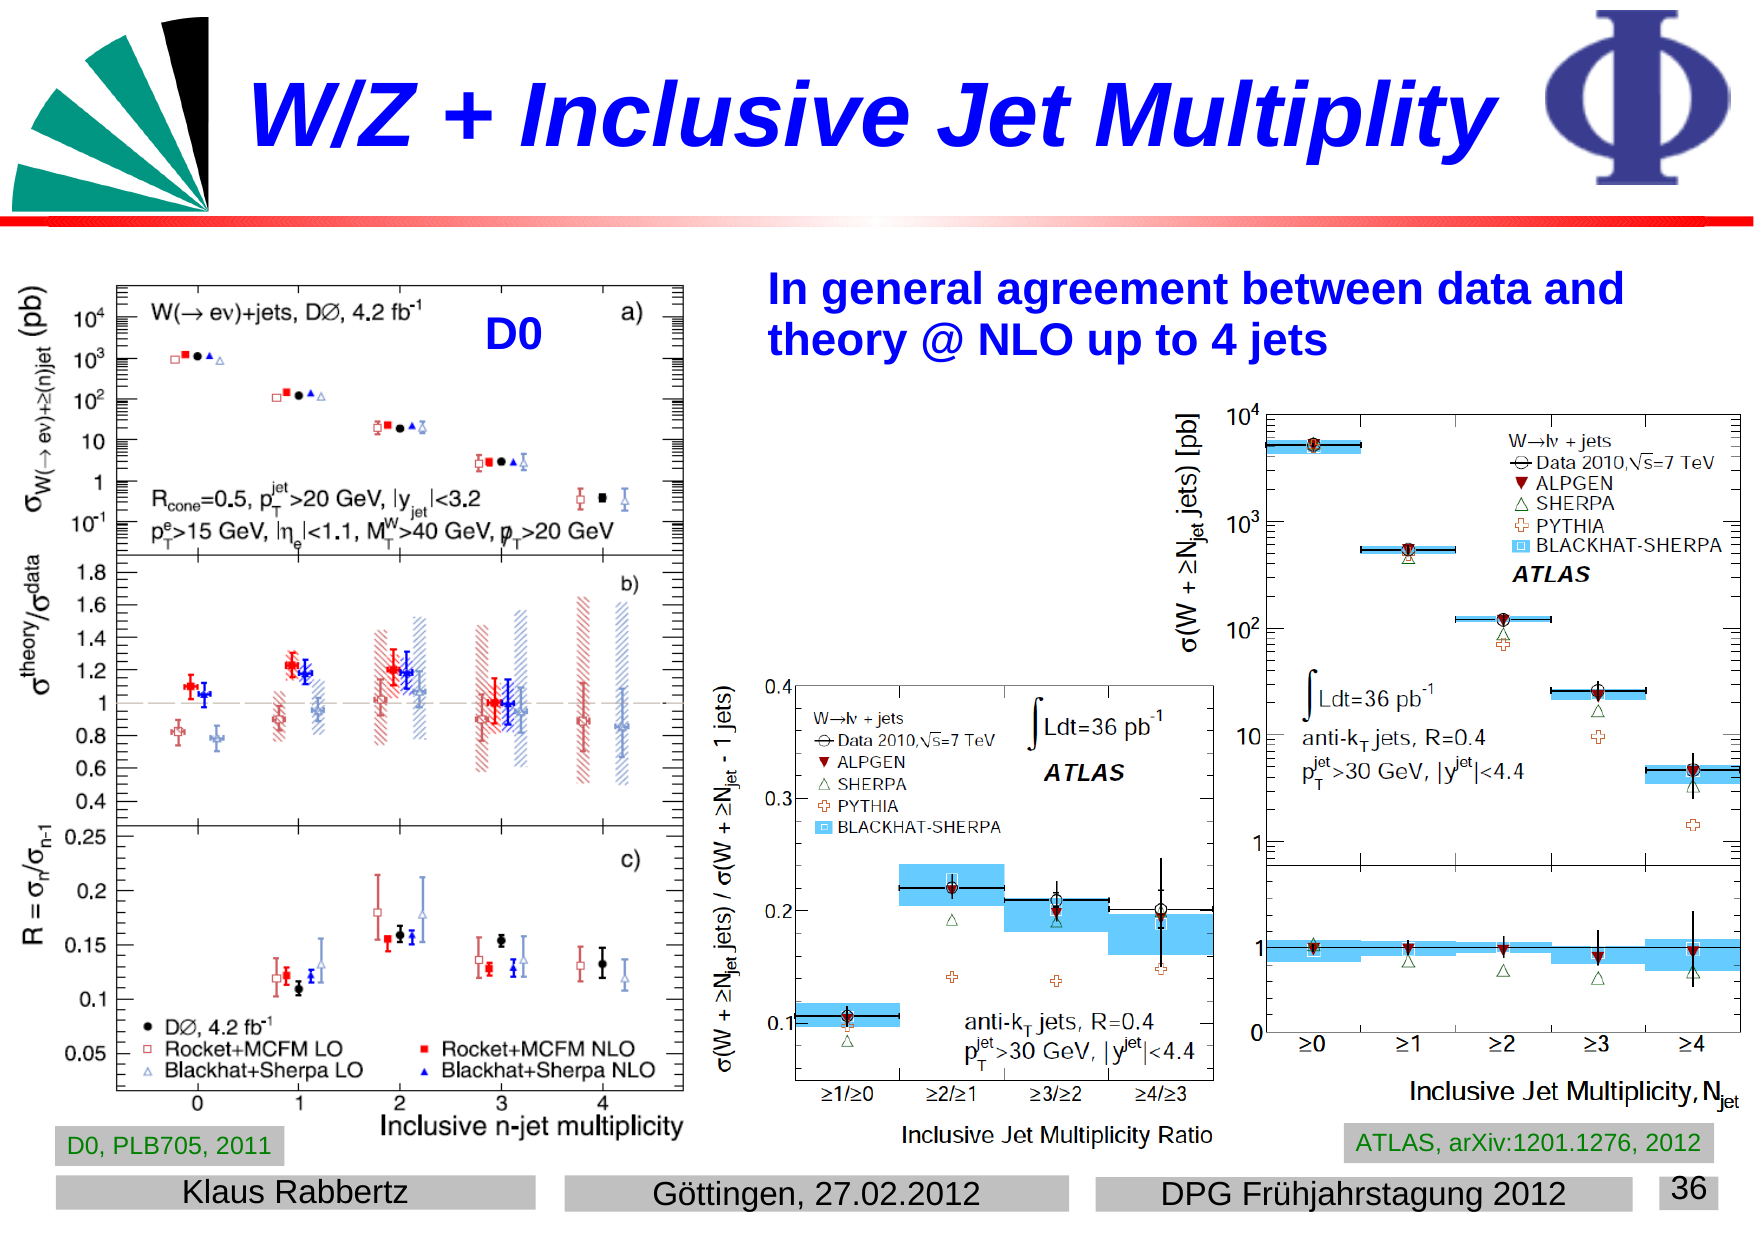

# W/Z + Inclusive Jet Multiplity
In general agreement between data and
theory @ NLO up to 4 jets
D0
ATLAS, arXiv:1201.1276, 2012
D0, PLB705, 2011